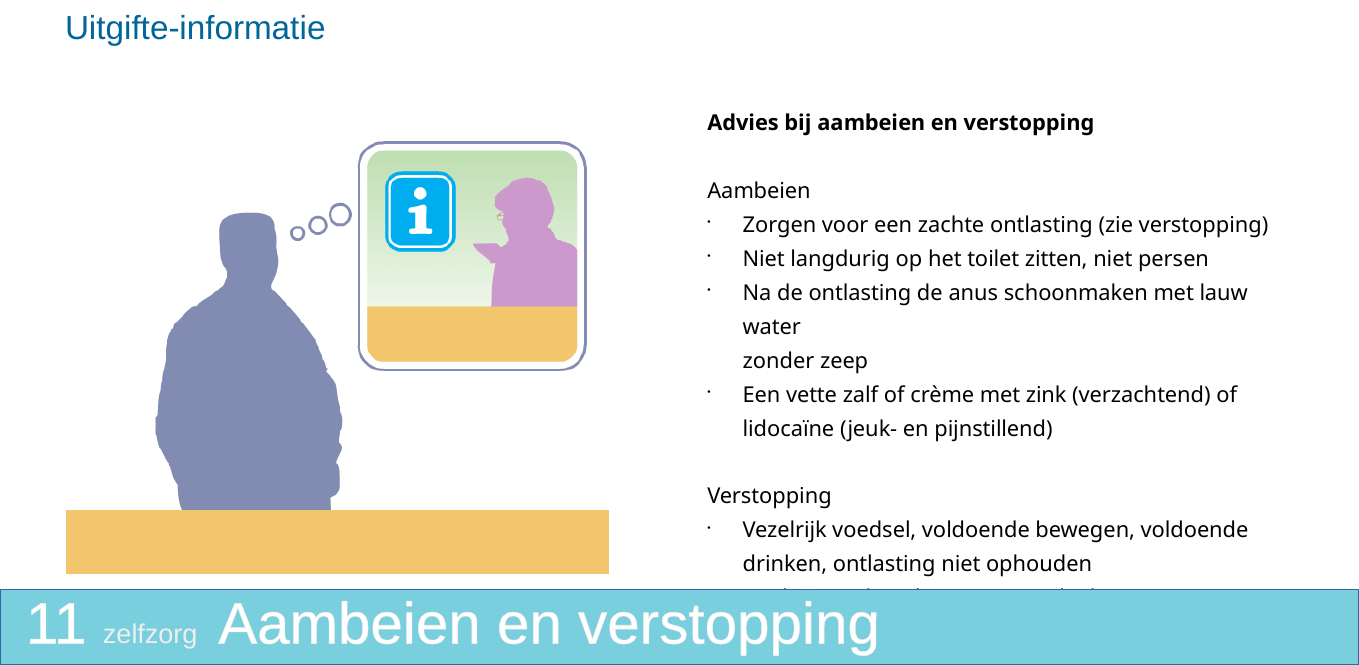

Uitgifte-informatie
Advies bij aambeien en verstopping
Aambeien
Zorgen voor een zachte ontlasting (zie verstopping)
Niet langdurig op het toilet zitten, niet persen
Na de ontlasting de anus schoonmaken met lauw water
zonder zeep
Een vette zalf of crème met zink (verzachtend) of lidocaïne (jeuk- en pijnstillend)
Verstopping
Vezelrijk voedsel, voldoende bewegen, voldoende drinken, ontlasting niet ophouden
Medicijnen: lactulose, macrogol, plantago ovatapreparaat, sterculiumpreparaat
# 11 zelfzorg Aambeien en verstopping
september 2020